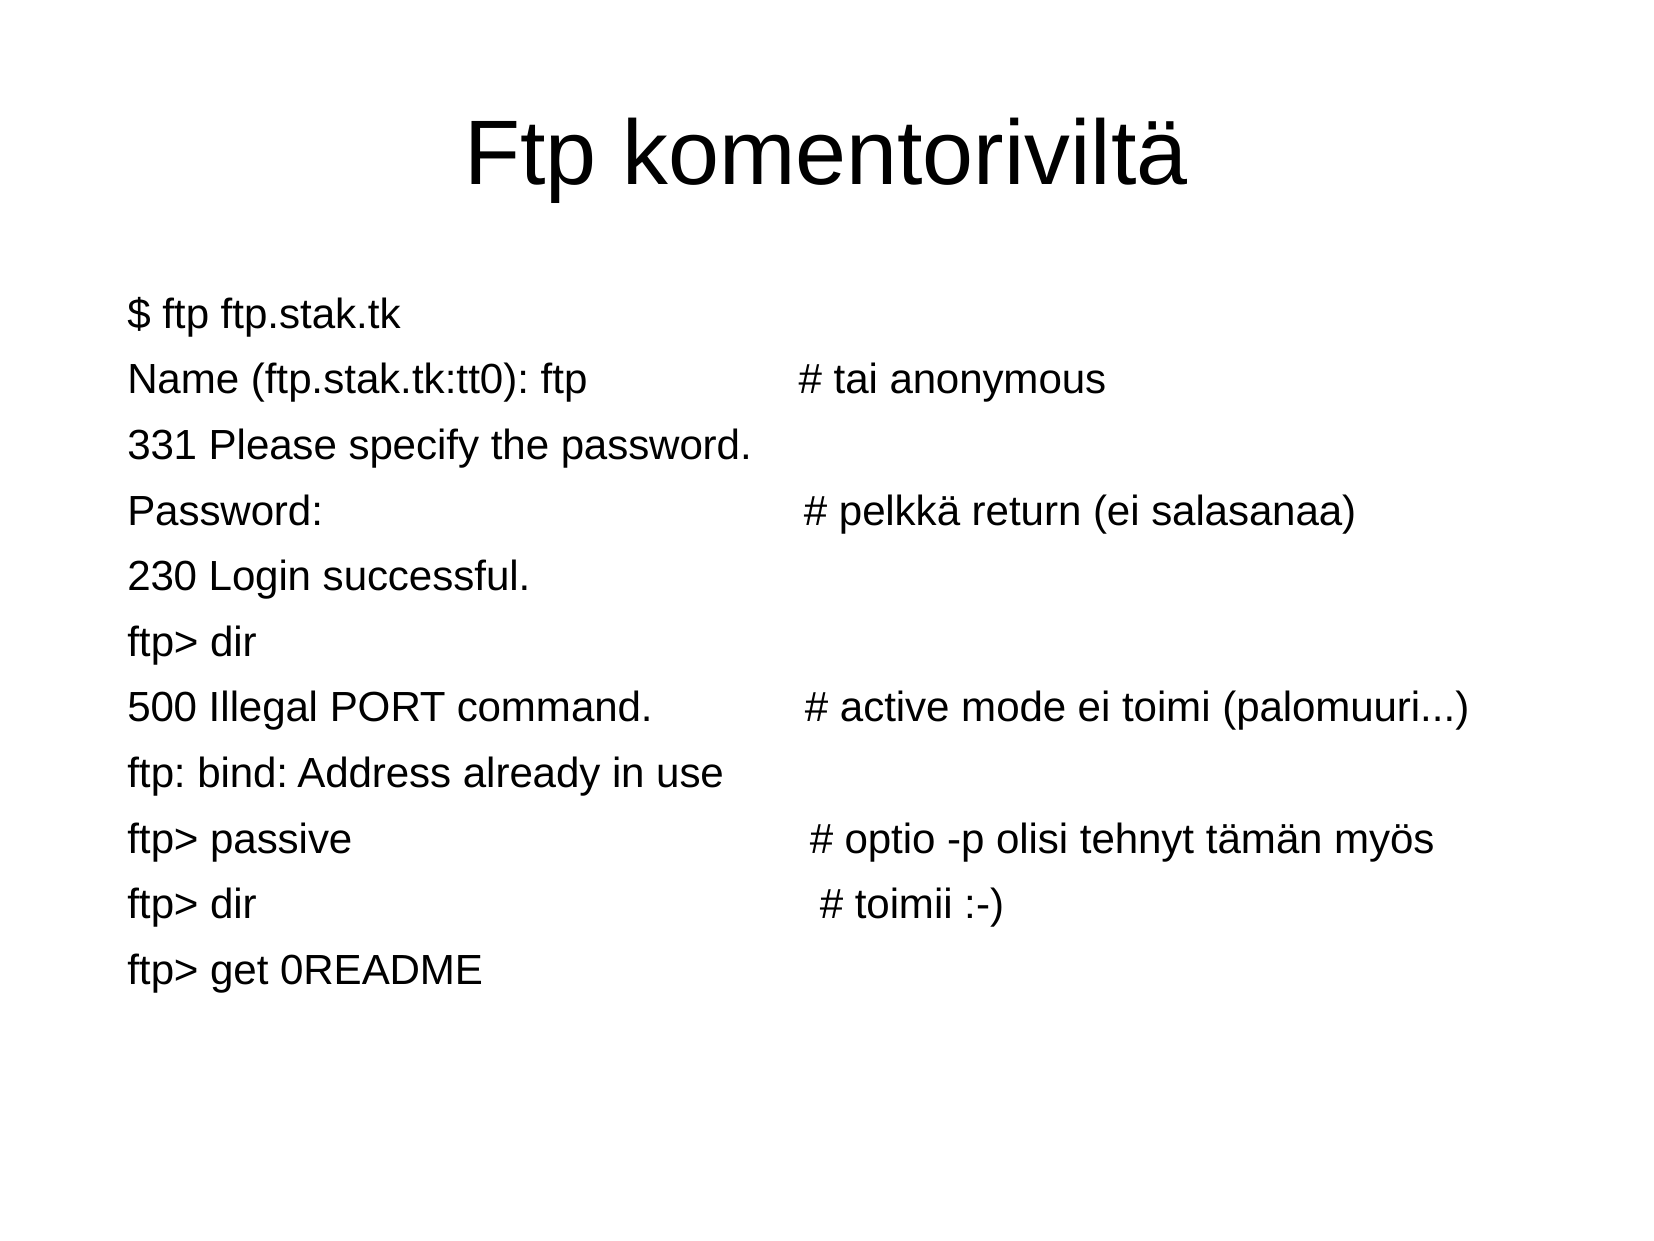

# Ftp komentoriviltä
$ ftp ftp.stak.tk
Name (ftp.stak.tk:tt0): ftp # tai anonymous
331 Please specify the password.
Password: # pelkkä return (ei salasanaa)
230 Login successful.
ftp> dir
500 Illegal PORT command. # active mode ei toimi (palomuuri...)
ftp: bind: Address already in use
ftp> passive # optio -p olisi tehnyt tämän myös
ftp> dir # toimii :-)
ftp> get 0README